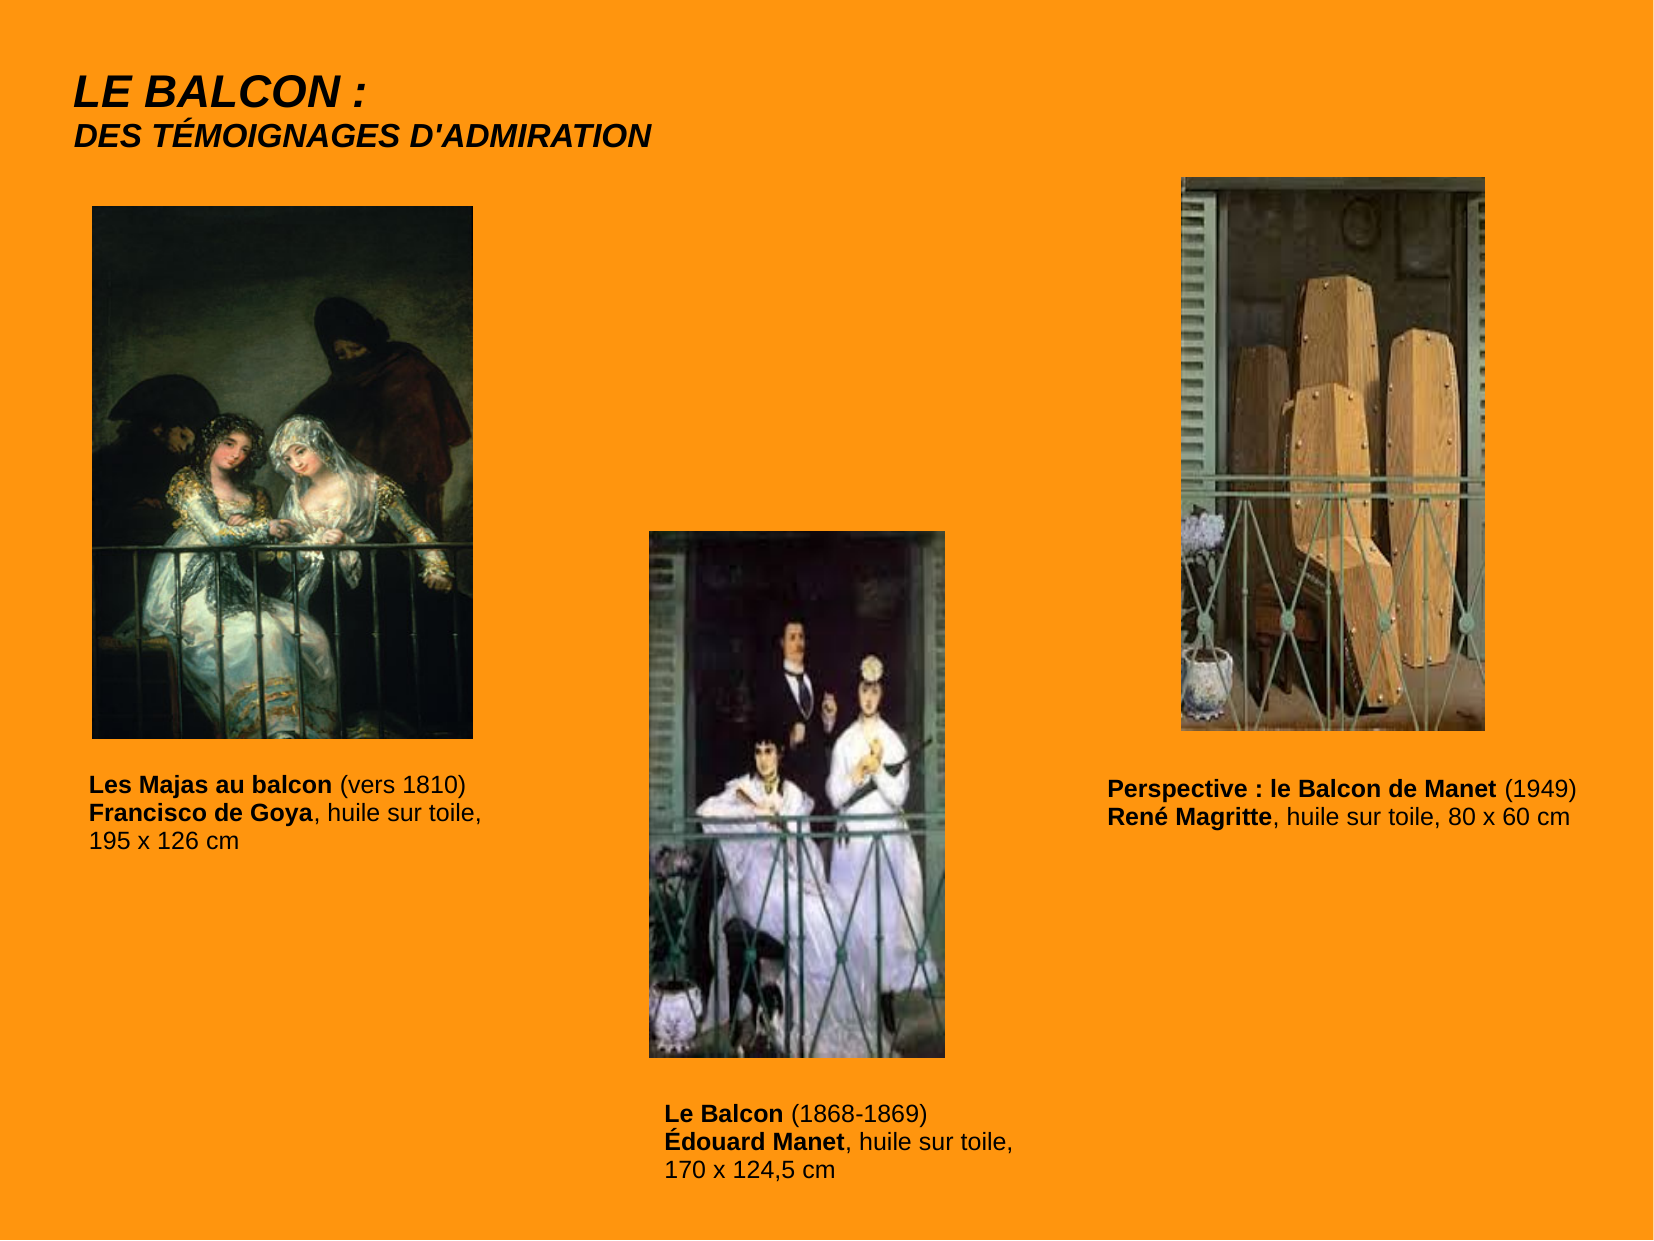

LE BALCON :
DES TÉMOIGNAGES D'ADMIRATION
Les Majas au balcon (vers 1810)
Francisco de Goya, huile sur toile,
195 x 126 cm
Perspective : le Balcon de Manet (1949)
René Magritte, huile sur toile, 80 x 60 cm
Le Balcon (1868-1869)
Édouard Manet, huile sur toile,
170 x 124,5 cm